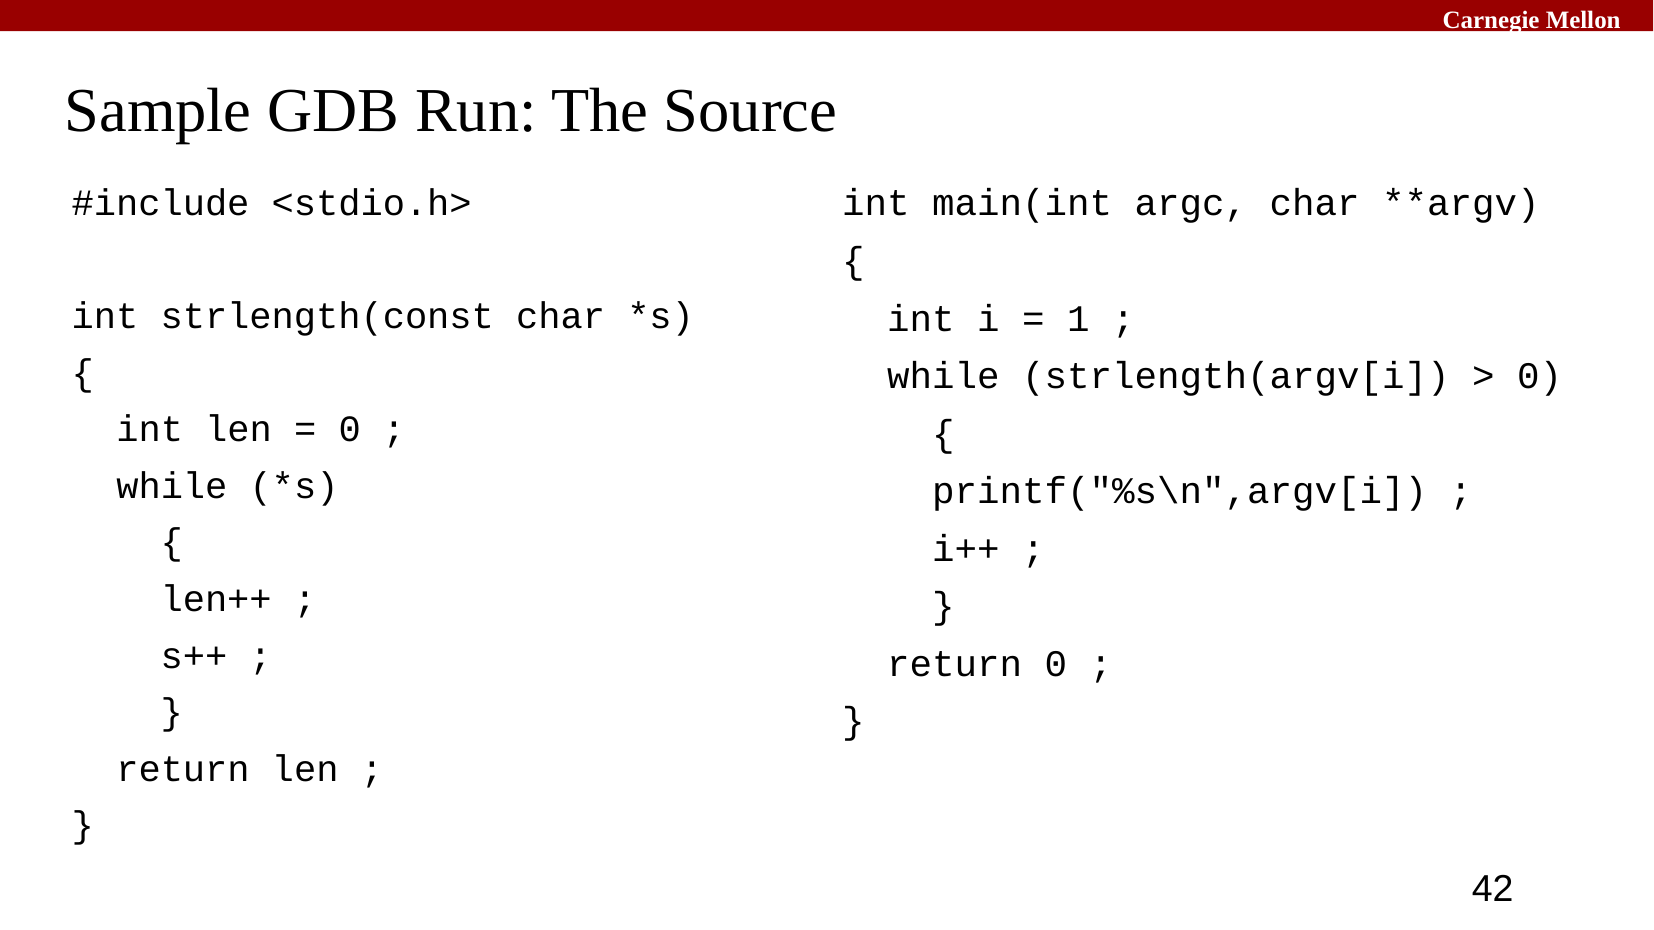

# Sample GDB Run: The Source
#include <stdio.h>
int strlength(const char *s)
{
 int len = 0 ;
 while (*s)
 {
 len++ ;
 s++ ;
 }
 return len ;
}
int main(int argc, char **argv)
{
 int i = 1 ;
 while (strlength(argv[i]) > 0)
 {
 printf("%s\n",argv[i]) ;
 i++ ;
 }
 return 0 ;
}